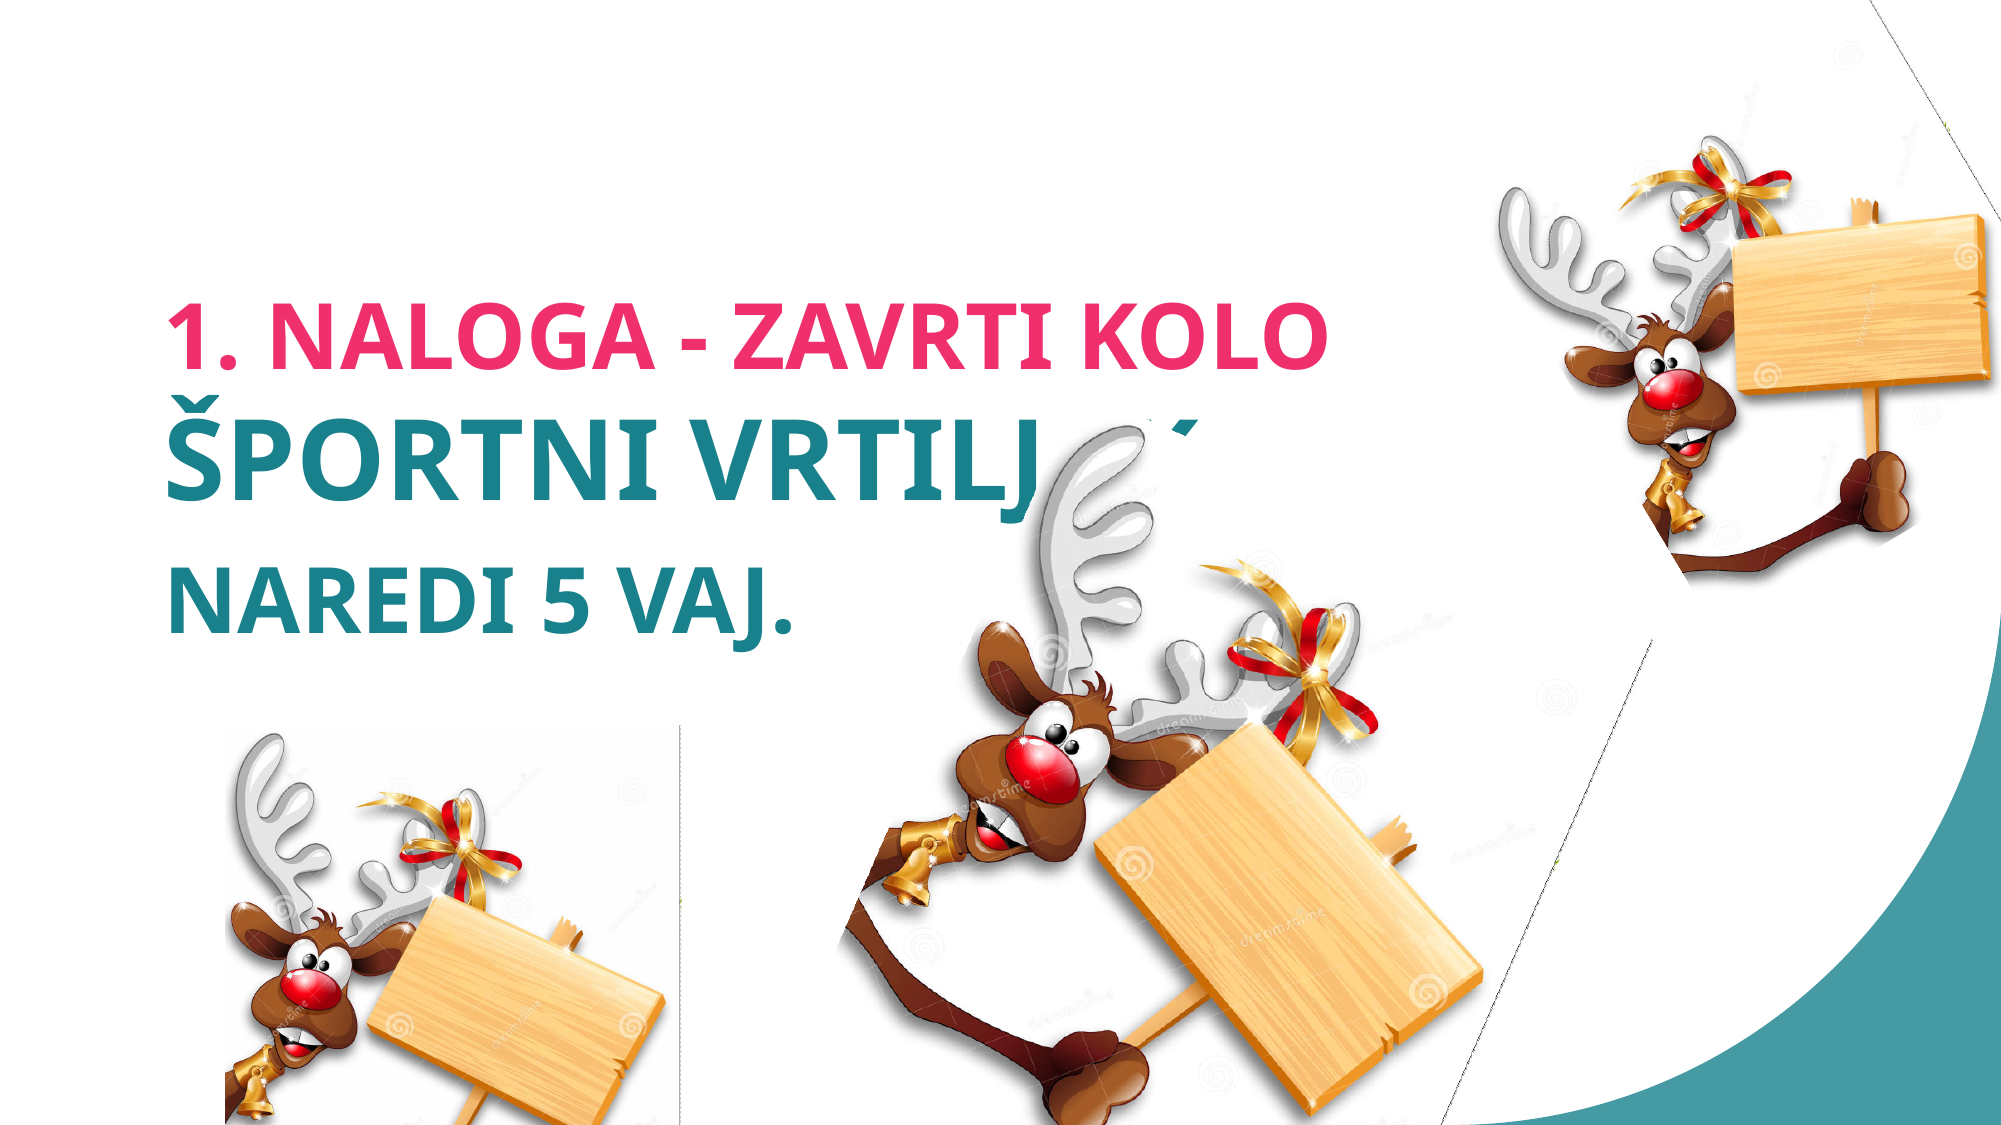

# 1. NALOGA - ZAVRTI KOLO ŠPORTNI VRTILJAK NAREDI 5 VAJ.